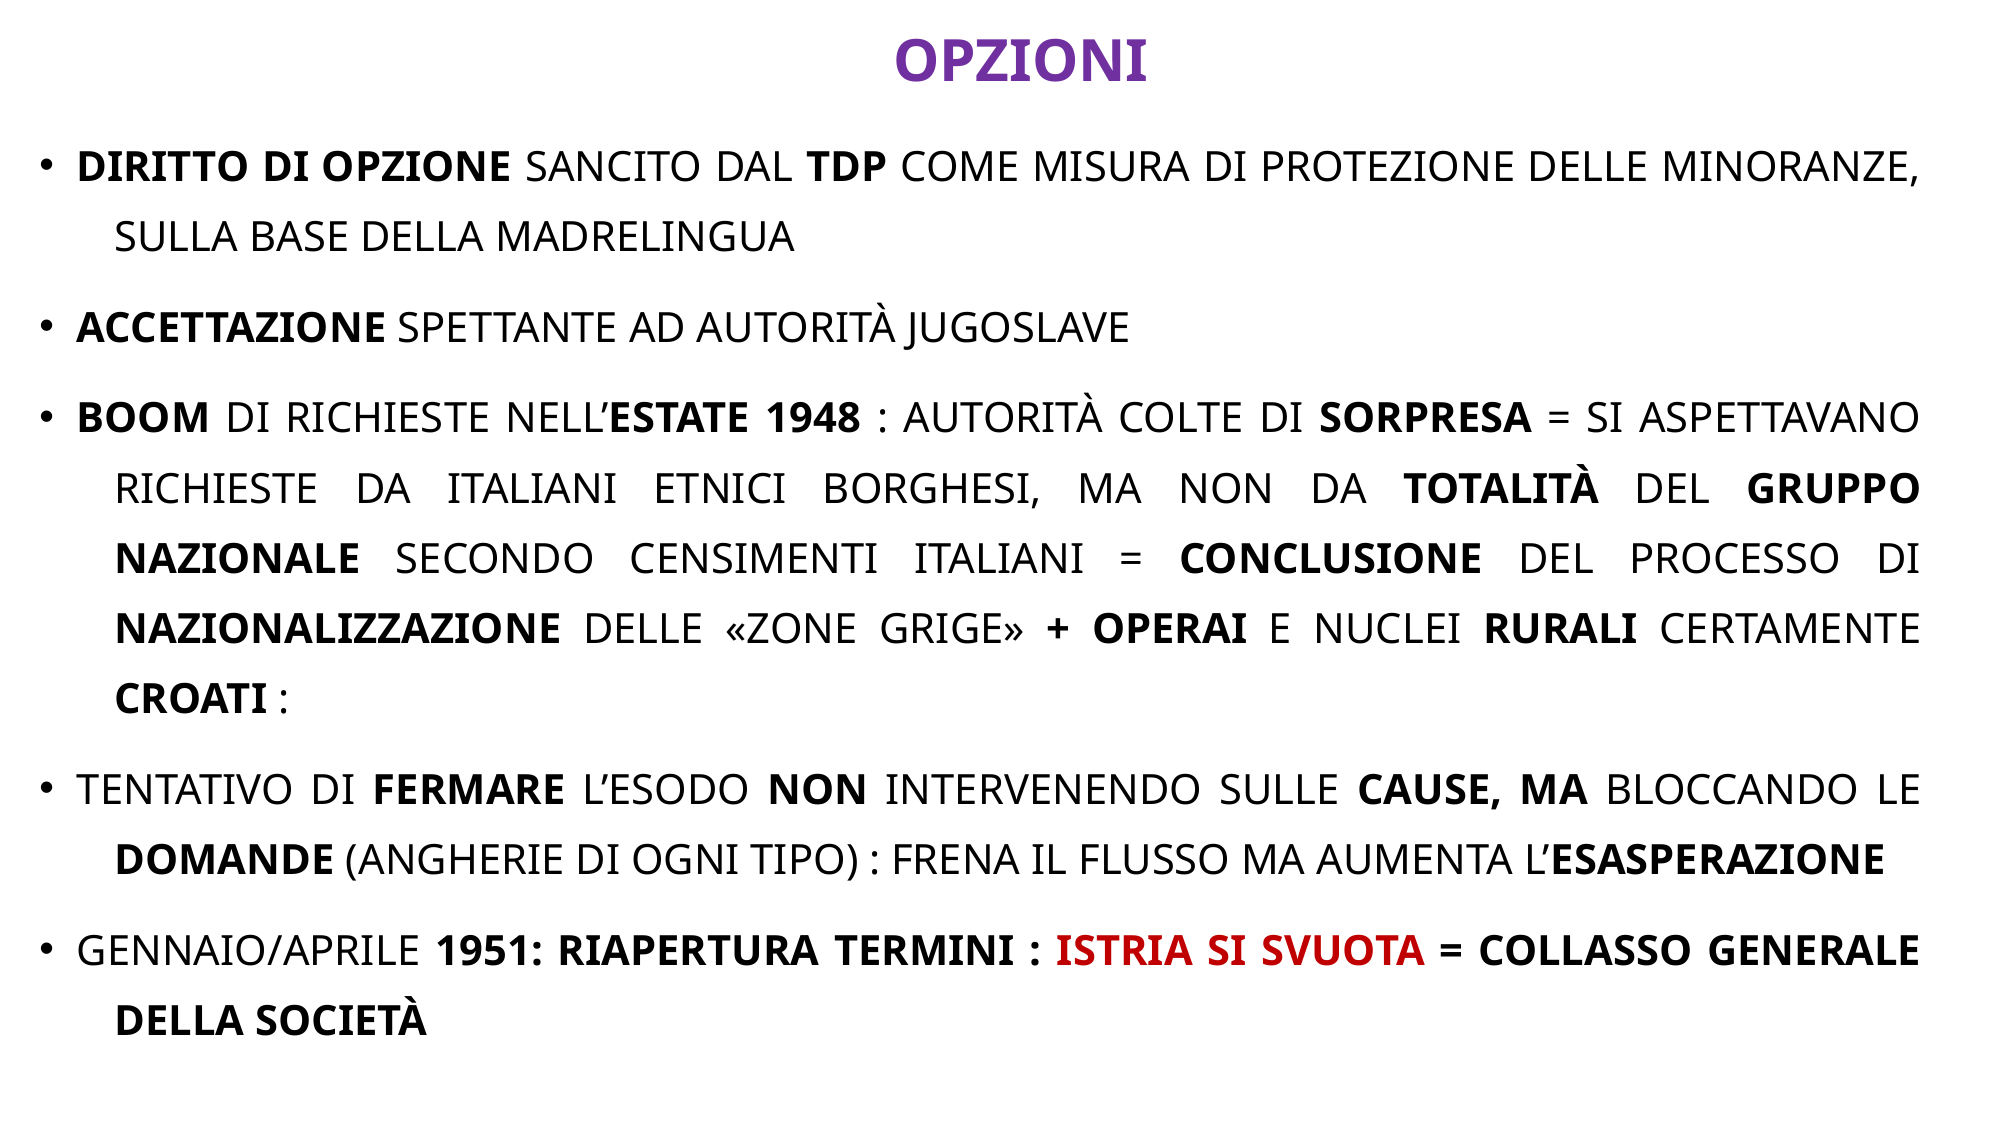

# OPZIONI
DIRITTO DI OPZIONE SANCITO DAL TDP COME MISURA DI PROTEZIONE DELLE MINORANZE, SULLA BASE DELLA MADRELINGUA
ACCETTAZIONE SPETTANTE AD AUTORITÀ JUGOSLAVE
BOOM DI RICHIESTE NELL’ESTATE 1948 : AUTORITÀ COLTE DI SORPRESA = SI ASPETTAVANO RICHIESTE DA ITALIANI ETNICI BORGHESI, MA NON DA TOTALITÀ DEL GRUPPO NAZIONALE SECONDO CENSIMENTI ITALIANI = CONCLUSIONE DEL PROCESSO DI NAZIONALIZZAZIONE DELLE «ZONE GRIGE» + OPERAI E NUCLEI RURALI CERTAMENTE CROATI :
TENTATIVO DI FERMARE L’ESODO NON INTERVENENDO SULLE CAUSE, MA BLOCCANDO LE DOMANDE (ANGHERIE DI OGNI TIPO) : FRENA IL FLUSSO MA AUMENTA L’ESASPERAZIONE
GENNAIO/APRILE 1951: RIAPERTURA TERMINI : ISTRIA SI SVUOTA = COLLASSO GENERALE DELLA SOCIETÀ